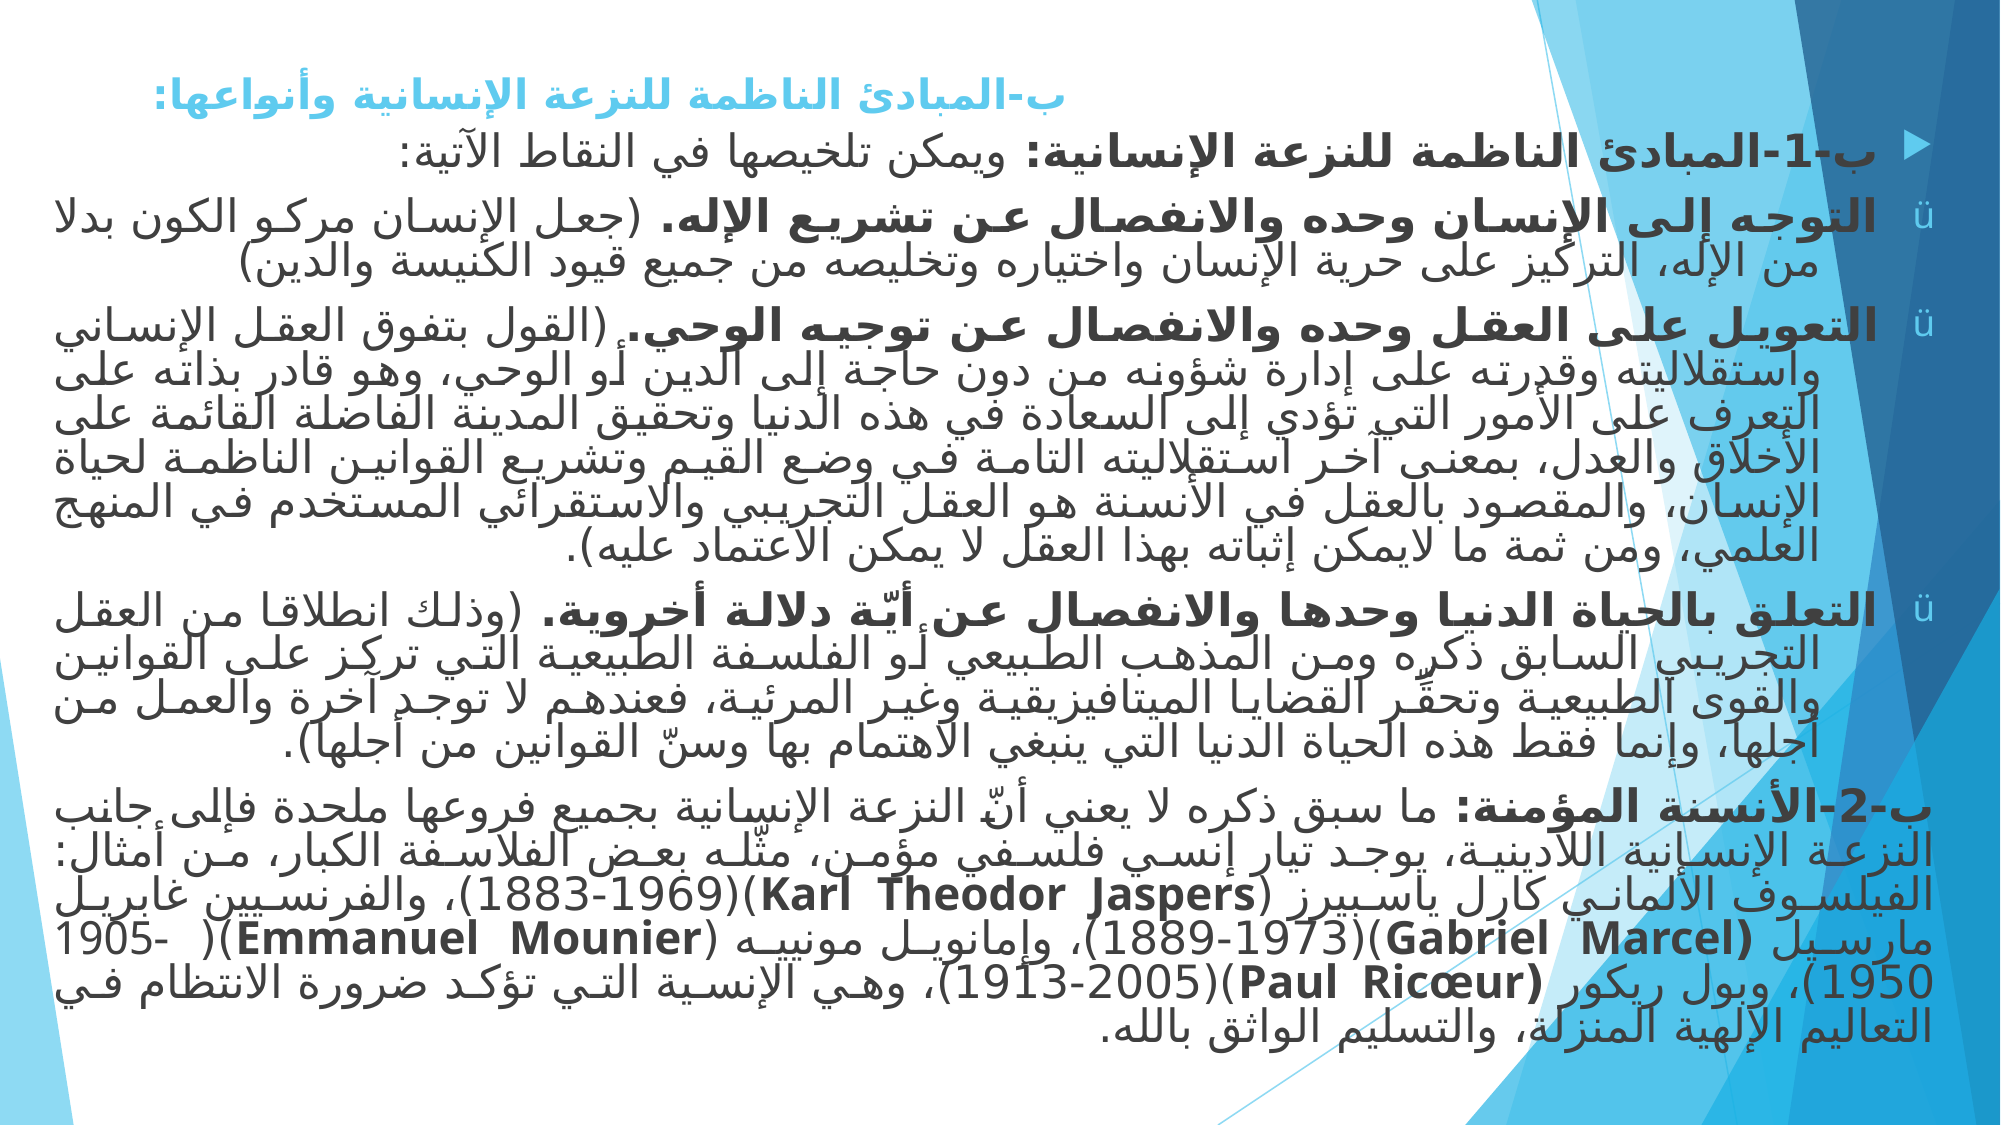

# ب-المبادئ الناظمة للنزعة الإنسانية وأنواعها:
ب-1-المبادئ الناظمة للنزعة الإنسانية: ويمكن تلخيصها في النقاط الآتية:
التوجه إلى الإنسان وحده والانفصال عن تشريع الإله. (جعل الإنسان مركو الكون بدلا من الإله، التركيز على حرية الإنسان واختياره وتخليصه من جميع قيود الكنيسة والدين)
التعويل على العقل وحده والانفصال عن توجيه الوحي. (القول بتفوق العقل الإنساني واستقلاليته وقدرته على إدارة شؤونه من دون حاجة إلى الدين أو الوحي، وهو قادر بذاته على التعرف على الأمور التي تؤدي إلى السعادة في هذه الدنيا وتحقيق المدينة الفاضلة القائمة على الأخلاق والعدل، بمعنى آخر استقلاليته التامة في وضع القيم وتشريع القوانين الناظمة لحياة الإنسان، والمقصود بالعقل في الأنسنة هو العقل التجريبي والاستقرائي المستخدم في المنهج العلمي، ومن ثمة ما لايمكن إثباته بهذا العقل لا يمكن الاعتماد عليه).
التعلق بالحياة الدنيا وحدها والانفصال عن أيّة دلالة أخروية. (وذلك انطلاقا من العقل التجريبي السابق ذكره ومن المذهب الطبيعي أو الفلسفة الطبيعية التي تركز على القوانين والقوى الطبيعية وتحقِّر القضايا الميتافيزيقية وغير المرئية، فعندهم لا توجد آخرة والعمل من أجلها، وإنما فقط هذه الحياة الدنيا التي ينبغي الاهتمام بها وسنّ القوانين من أجلها).
ب-2-الأنسنة المؤمنة: ما سبق ذكره لا يعني أنّ النزعة الإنسانية بجميع فروعها ملحدة فإلى جانب النزعة الإنسانية اللادينية، يوجد تيار إنسي فلسفي مؤمن، مثّله بعض الفلاسفة الكبار، من أمثال: الفيلسوف الألماني كارل ياسبيرز (Karl Theodor Jaspers)(1883-1969)، والفرنسيين غابريل مارسيل (Gabriel Marcel)(1889-1973)، وإمانويل مونييه (Emmanuel Mounier)( 1905-1950)، وبول ريكور (Paul Ricœur)(1913-2005)، وهي الإنسية التي تؤكد ضرورة الانتظام في التعاليم الإلهية المنزلة، والتسليم الواثق بالله.